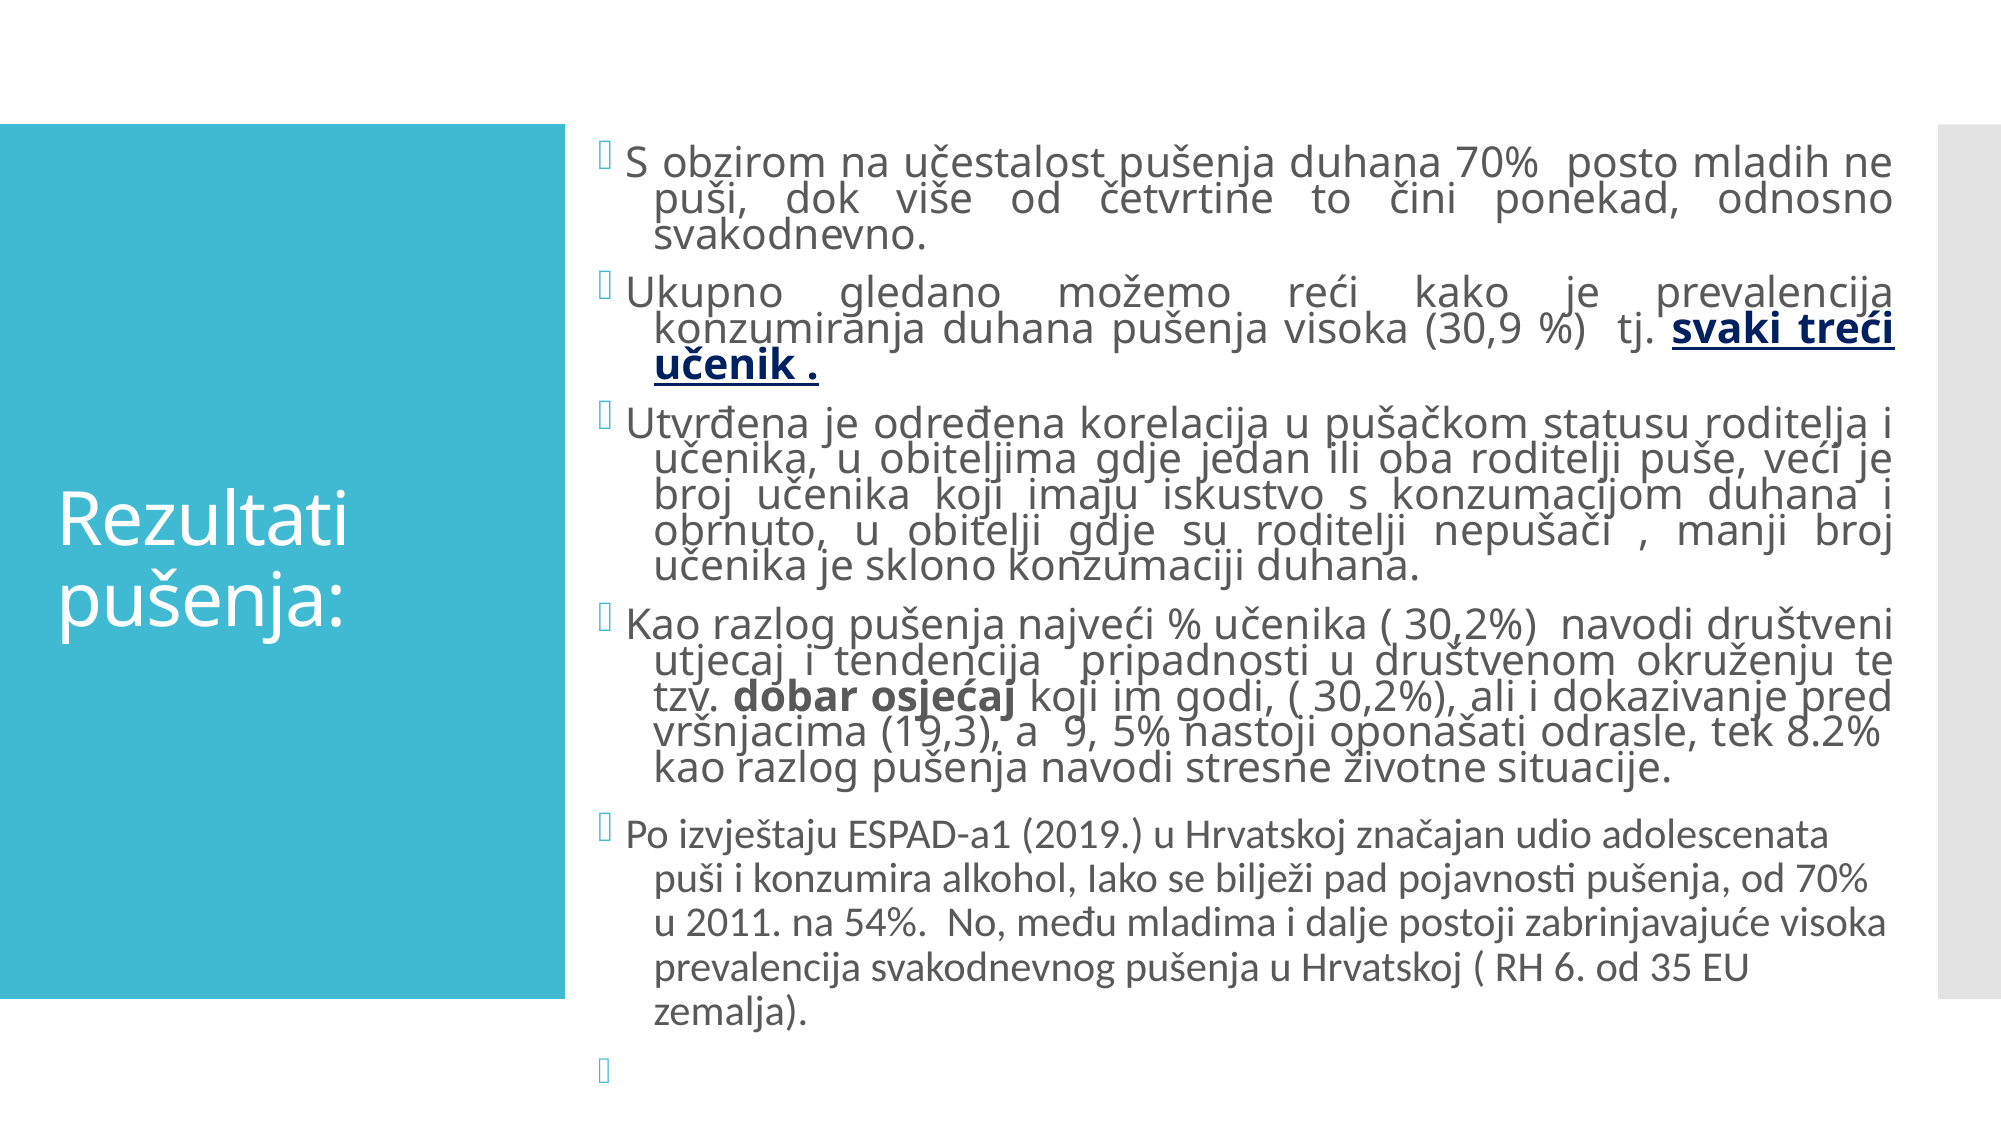

S obzirom na učestalost pušenja duhana 70% posto mladih ne puši, dok više od četvrtine to čini ponekad, odnosno svakodnevno.
Ukupno gledano možemo reći kako je prevalencija konzumiranja duhana pušenja visoka (30,9 %) tj. svaki treći učenik .
Utvrđena je određena korelacija u pušačkom statusu roditelja i učenika, u obiteljima gdje jedan ili oba roditelji puše, veći je broj učenika koji imaju iskustvo s konzumacijom duhana i obrnuto, u obitelji gdje su roditelji nepušači , manji broj učenika je sklono konzumaciji duhana.
Kao razlog pušenja najveći % učenika ( 30,2%) navodi društveni utjecaj i tendencija pripadnosti u društvenom okruženju te tzv. dobar osjećaj koji im godi, ( 30,2%), ali i dokazivanje pred vršnjacima (19,3), a 9, 5% nastoji oponašati odrasle, tek 8.2% kao razlog pušenja navodi stresne životne situacije.
Po izvještaju ESPAD-a1 (2019.) u Hrvatskoj značajan udio adolescenata puši i konzumira alkohol, Iako se bilježi pad pojavnosti pušenja, od 70% u 2011. na 54%. No, među mladima i dalje postoji zabrinjavajuće visoka prevalencija svakodnevnog pušenja u Hrvatskoj ( RH 6. od 35 EU zemalja).
# Rezultati pušenja: